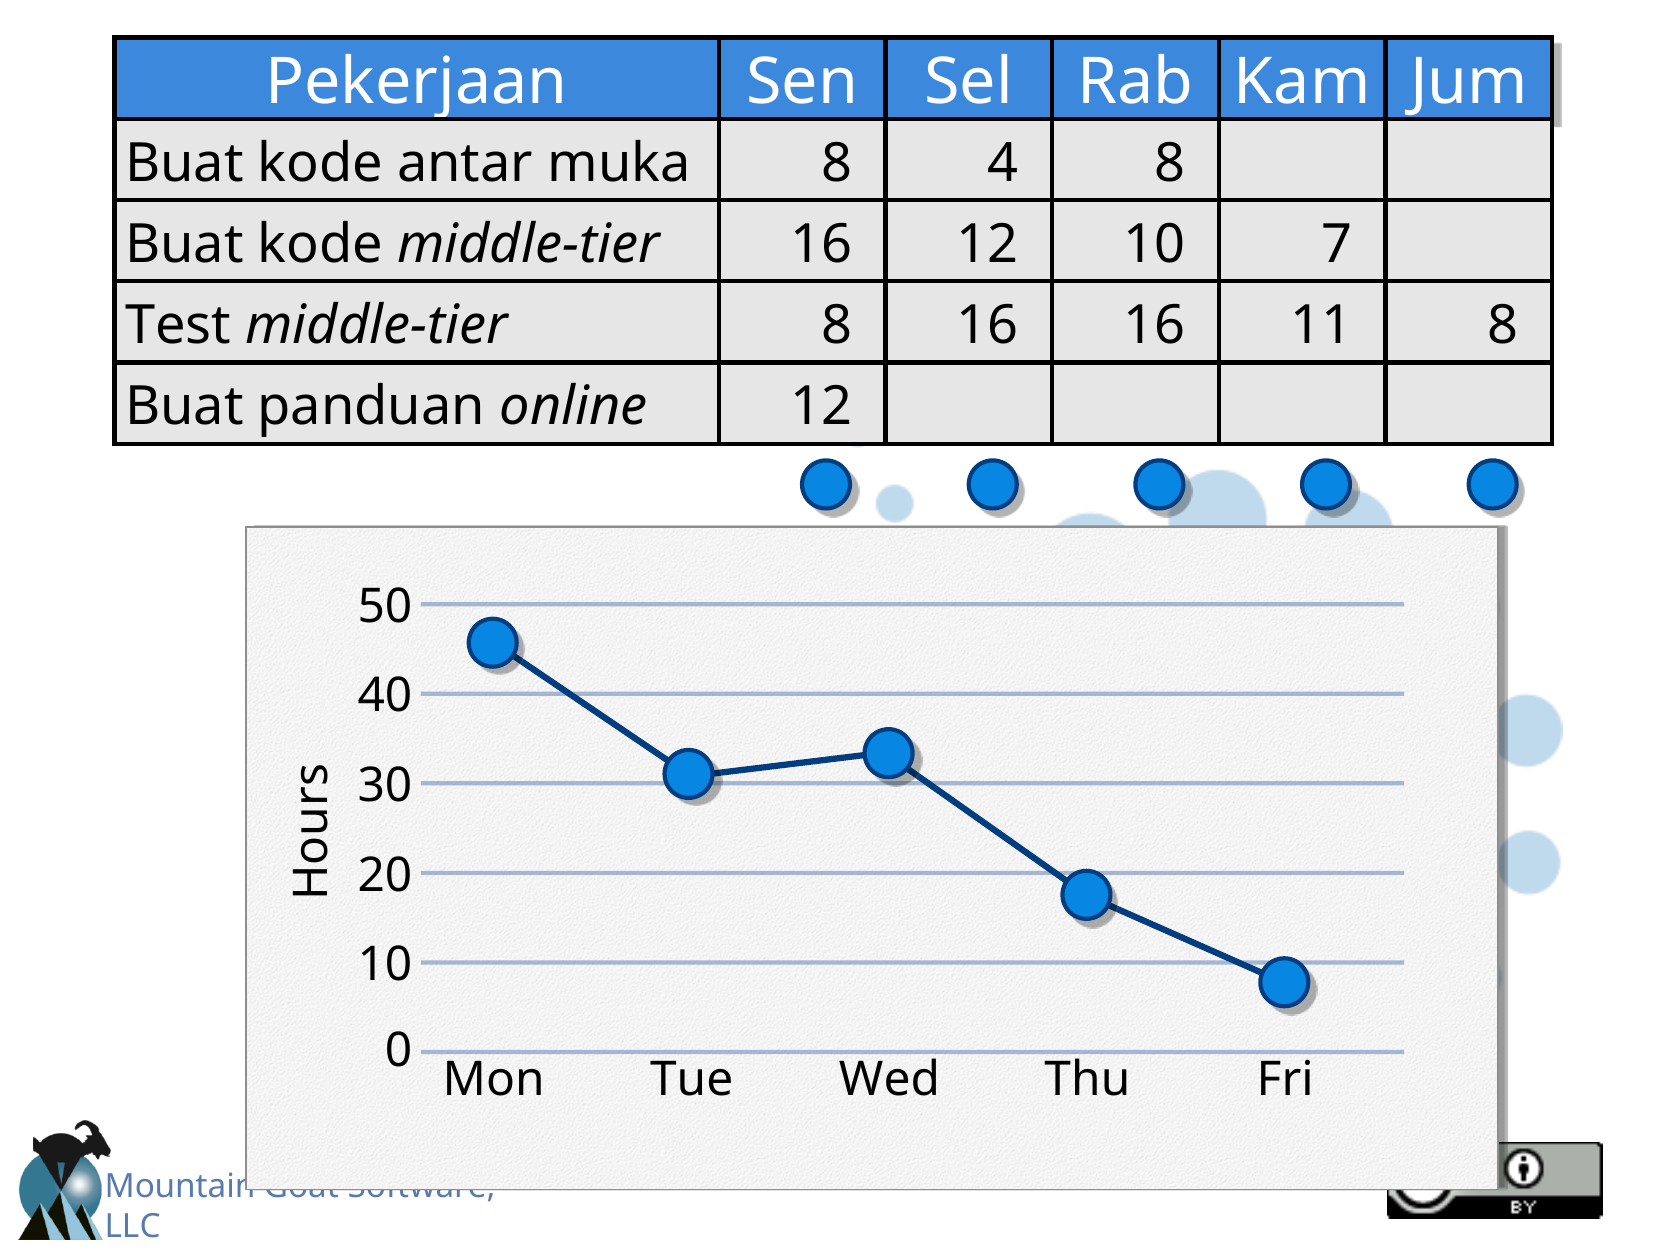

Pekerjaan
Sen
Sel
Rab
Kam
Jum
Buat kode antar muka
8
4
12
16
8
10
16
7
11
8
Buat kode middle-tier
16
Test middle-tier
8
Buat panduan online
12
50
40
30
Hours
20
10
0
Mon
Tue
Wed
Thu
Fri